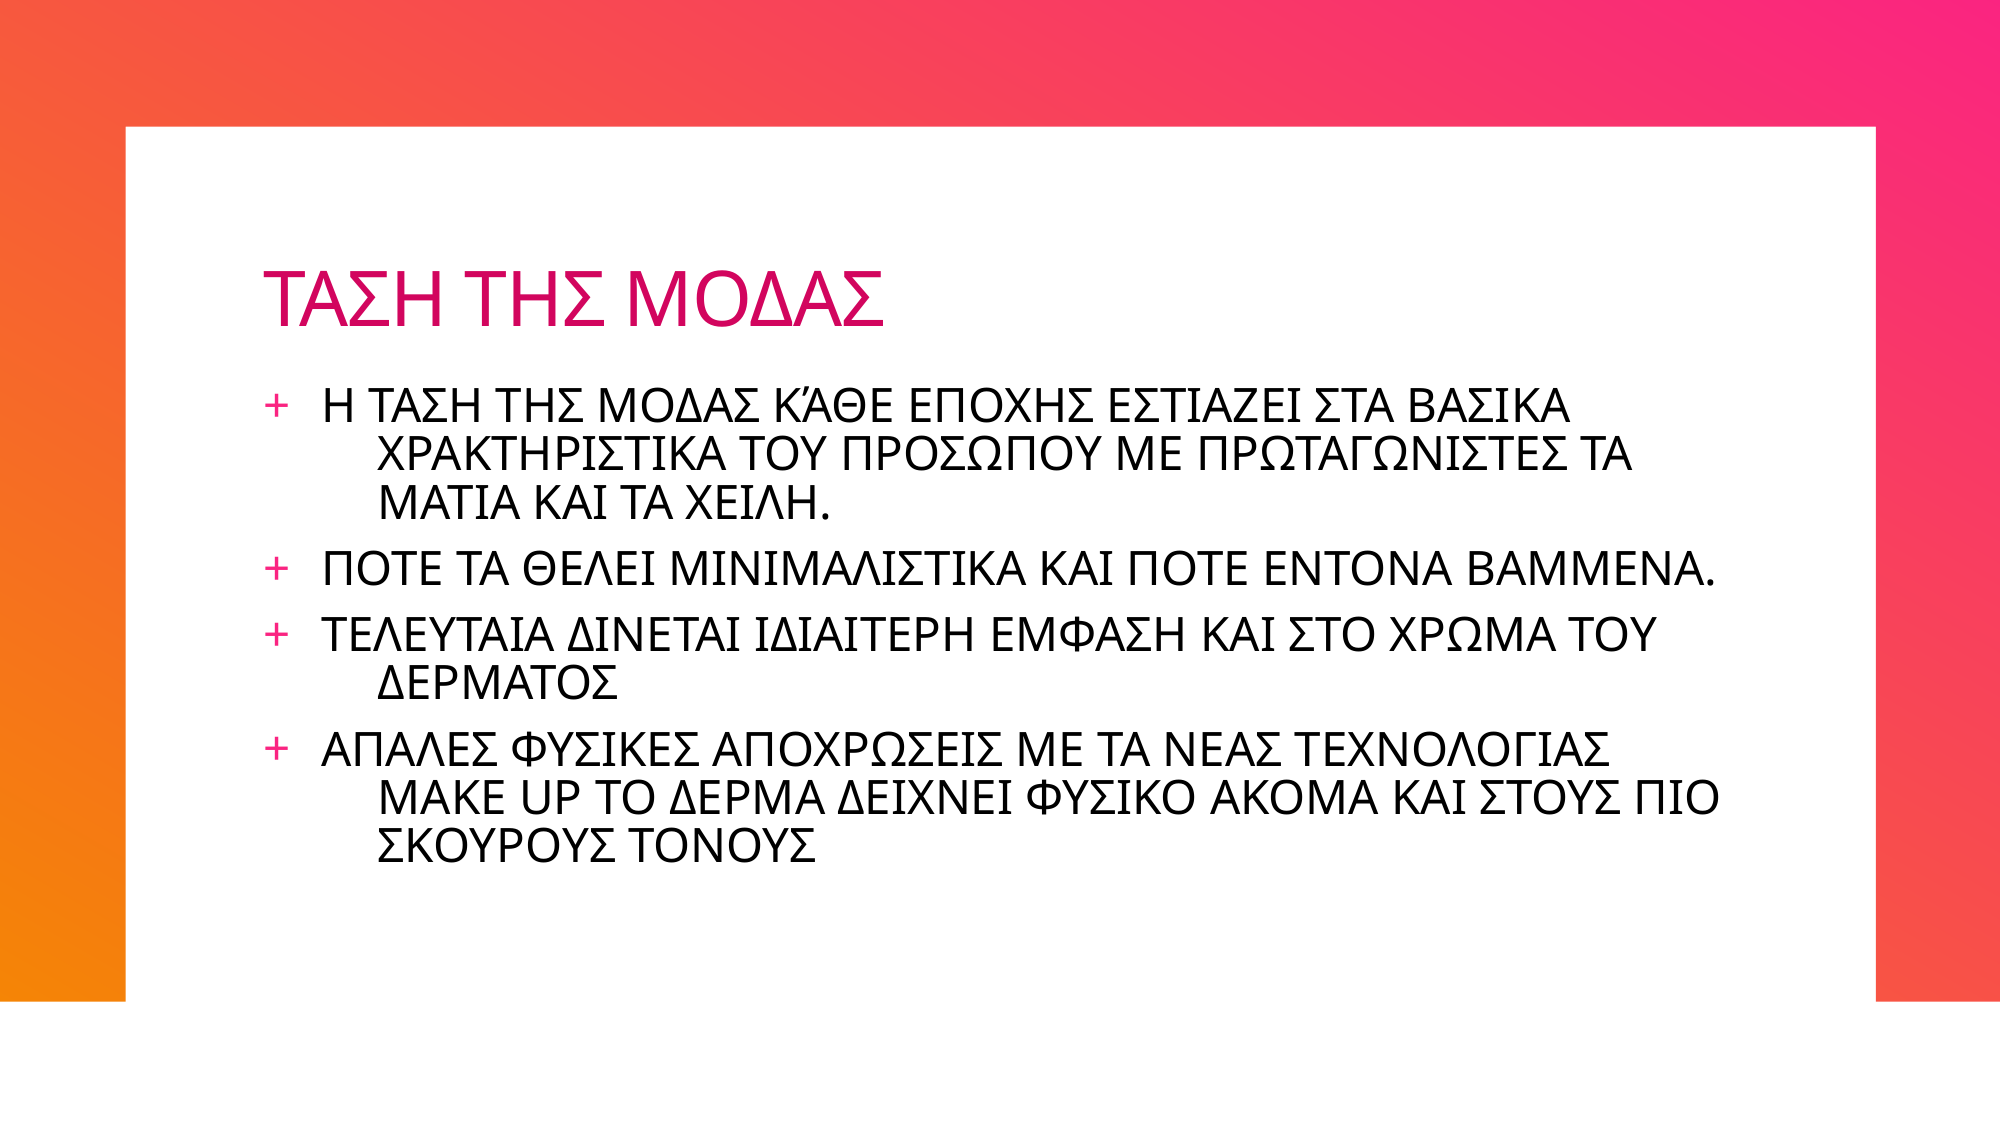

# ΤΑΣΗ ΤΗΣ ΜΟΔΑΣ
Η ΤΑΣΗ ΤΗΣ ΜΟΔΑΣ ΚΆΘΕ ΕΠΟΧΗΣ ΕΣΤΙΑΖΕΙ ΣΤΑ ΒΑΣΙΚΑ ΧΡΑΚΤΗΡΙΣΤΙΚΑ ΤΟΥ ΠΡΟΣΩΠΟΥ ΜΕ ΠΡΩΤΑΓΩΝΙΣΤΕΣ ΤΑ ΜΑΤΙΑ ΚΑΙ ΤΑ ΧΕΙΛΗ.
ΠΟΤΕ ΤΑ ΘΕΛΕΙ ΜΙΝΙΜΑΛΙΣΤΙΚΑ ΚΑΙ ΠΟΤΕ ΕΝΤΟΝΑ ΒΑΜΜΕΝΑ.
ΤΕΛΕΥΤΑΙΑ ΔΙΝΕΤΑΙ ΙΔΙΑΙΤΕΡΗ ΕΜΦΑΣΗ ΚΑΙ ΣΤΟ ΧΡΩΜΑ ΤΟΥ ΔΕΡΜΑΤΟΣ
ΑΠΑΛΕΣ ΦΥΣΙΚΕΣ ΑΠΟΧΡΩΣΕΙΣ ΜΕ ΤΑ ΝΕΑΣ ΤΕΧΝΟΛΟΓΙΑΣ MAKE UP ΤΟ ΔΕΡΜΑ ΔΕΙΧΝΕΙ ΦΥΣΙΚΟ ΑΚΟΜΑ ΚΑΙ ΣΤΟΥΣ ΠΙΟ ΣΚΟΥΡΟΥΣ ΤΟΝΟΥΣ